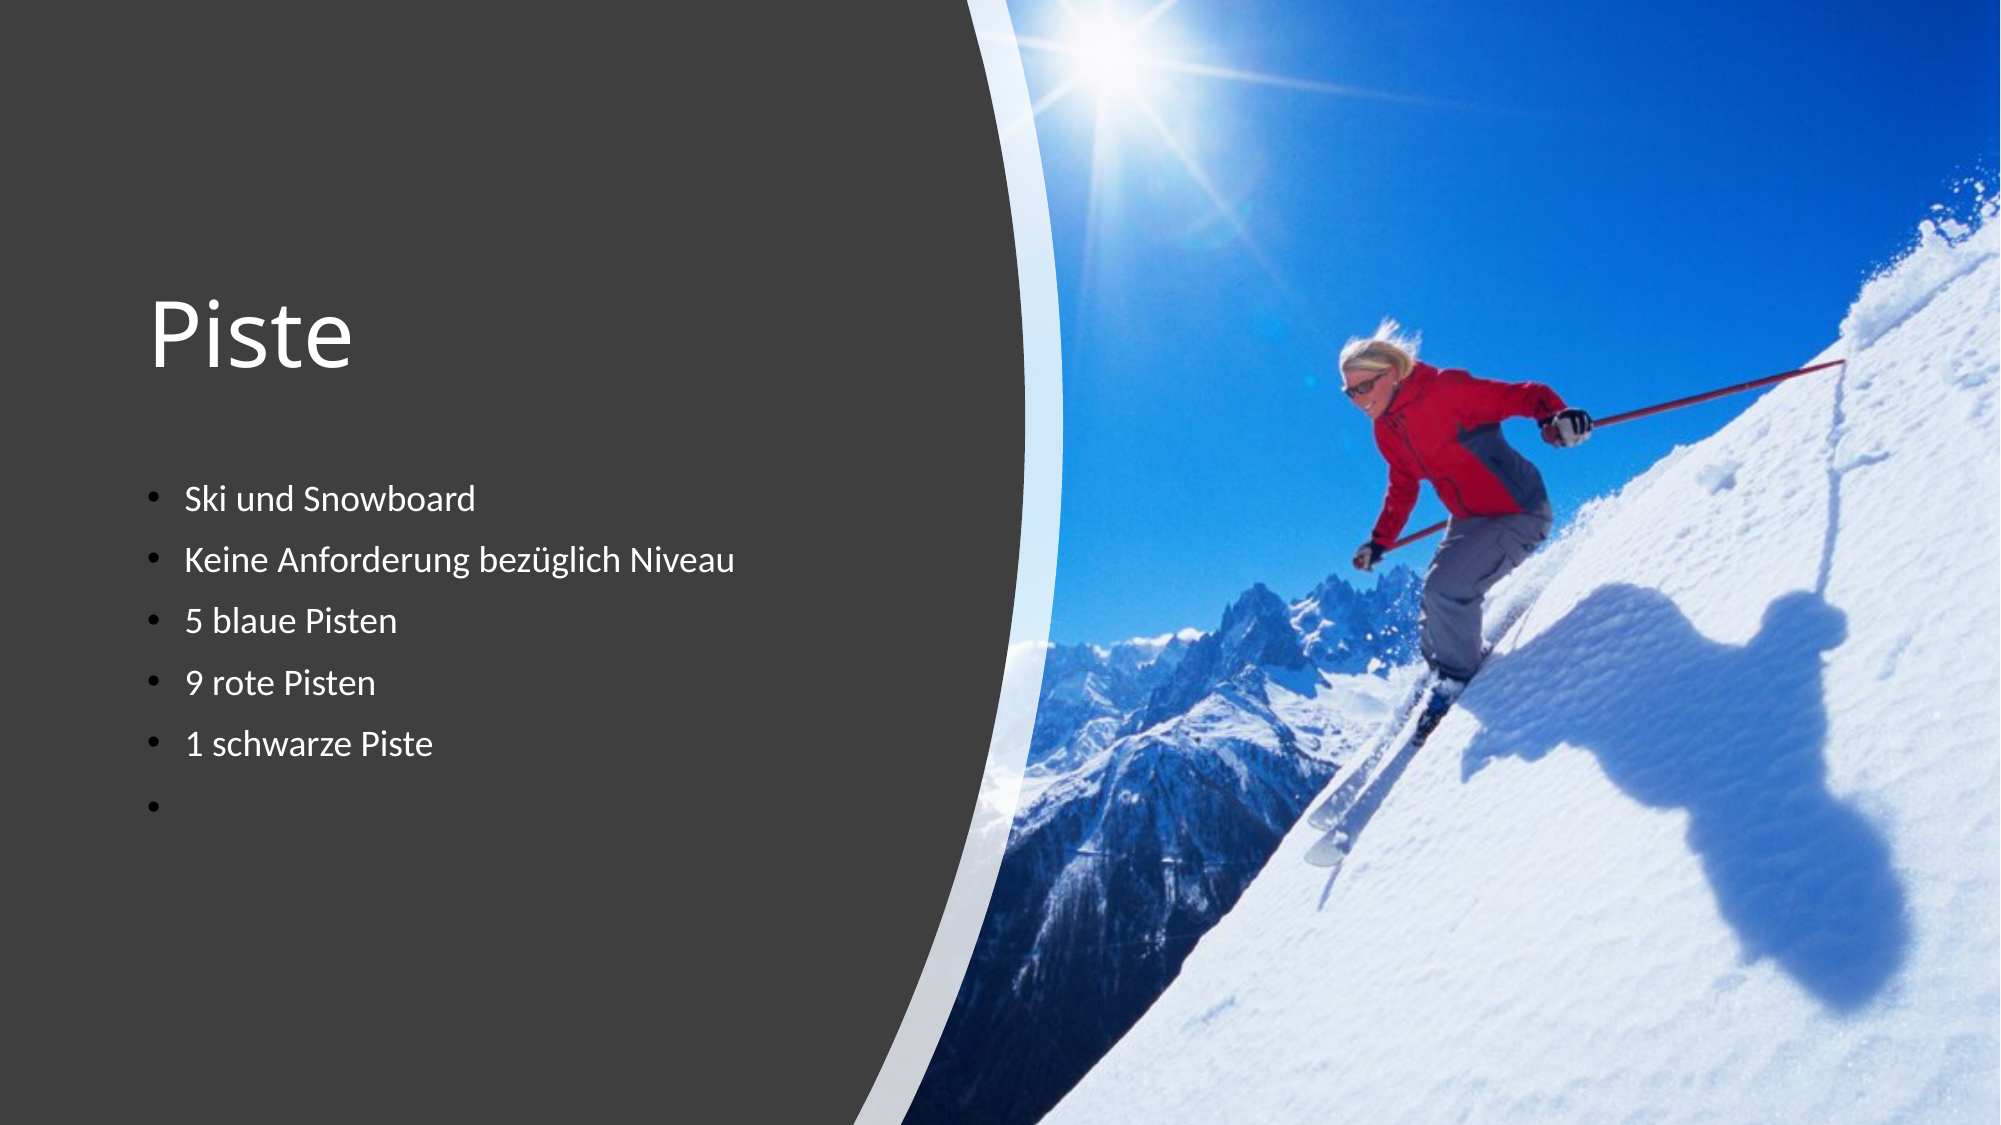

# Piste
Ski und Snowboard
Keine Anforderung bezüglich Niveau
5 blaue Pisten
9 rote Pisten
1 schwarze Piste